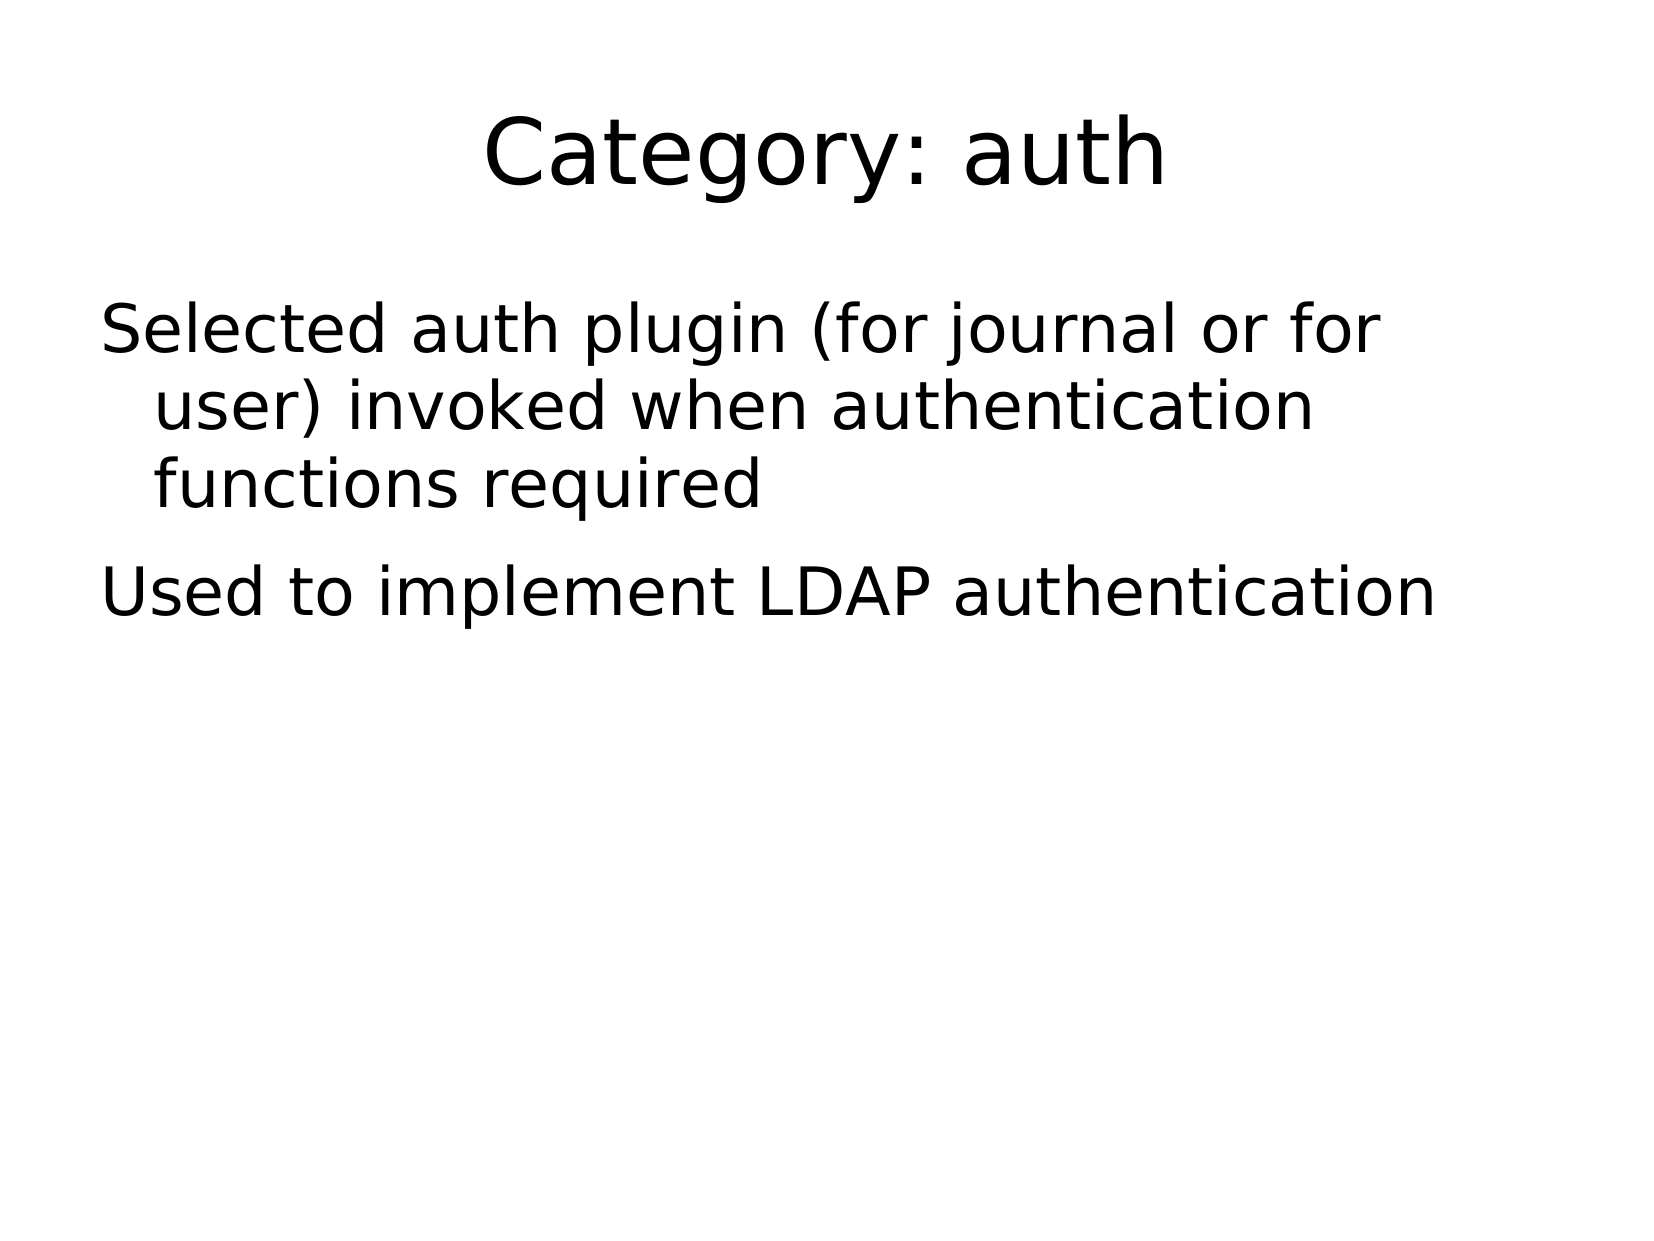

# Category: auth
Selected auth plugin (for journal or for user) invoked when authentication functions required
Used to implement LDAP authentication